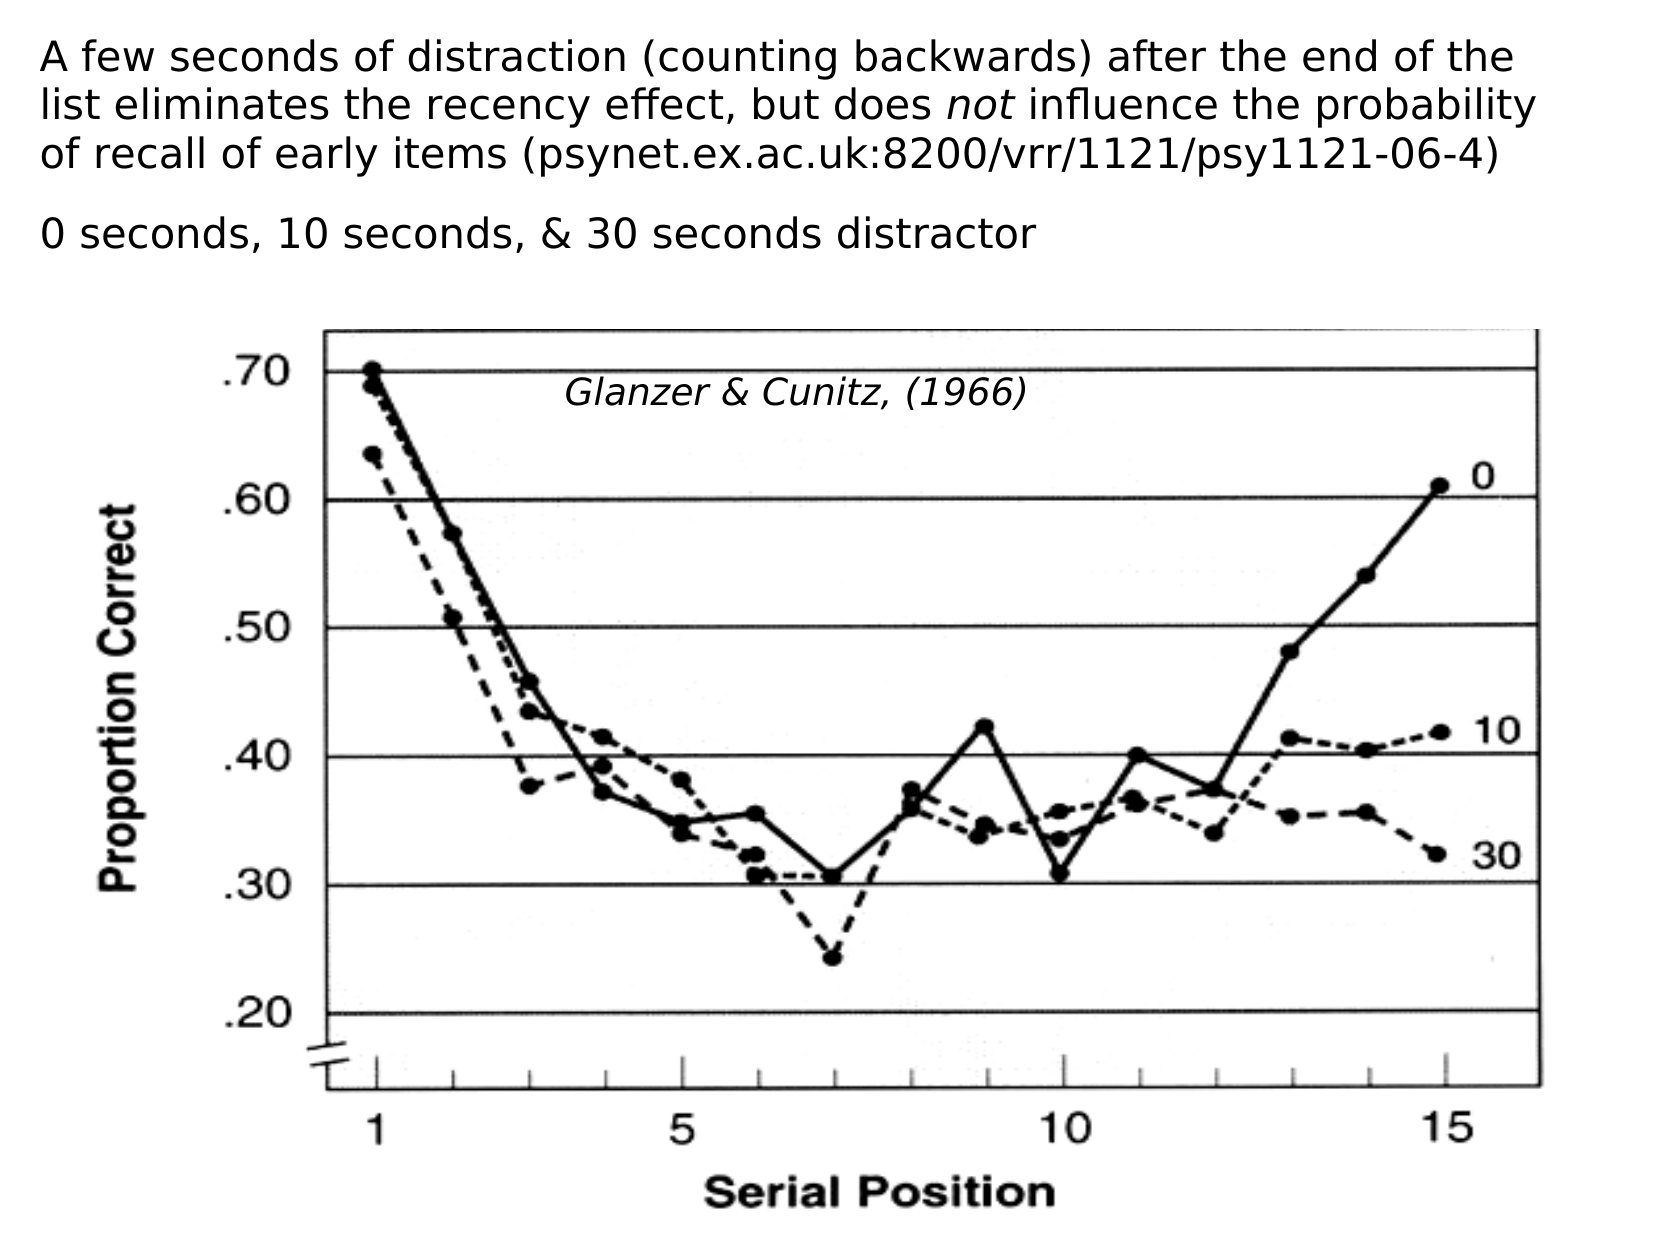

A few seconds of distraction (counting backwards) after the end of the list eliminates the recency effect, but does not influence the probability of recall of early items (psynet.ex.ac.uk:8200/vrr/1121/psy1121-06-4)
0 seconds, 10 seconds, & 30 seconds distractor
Glanzer & Cunitz, (1966)